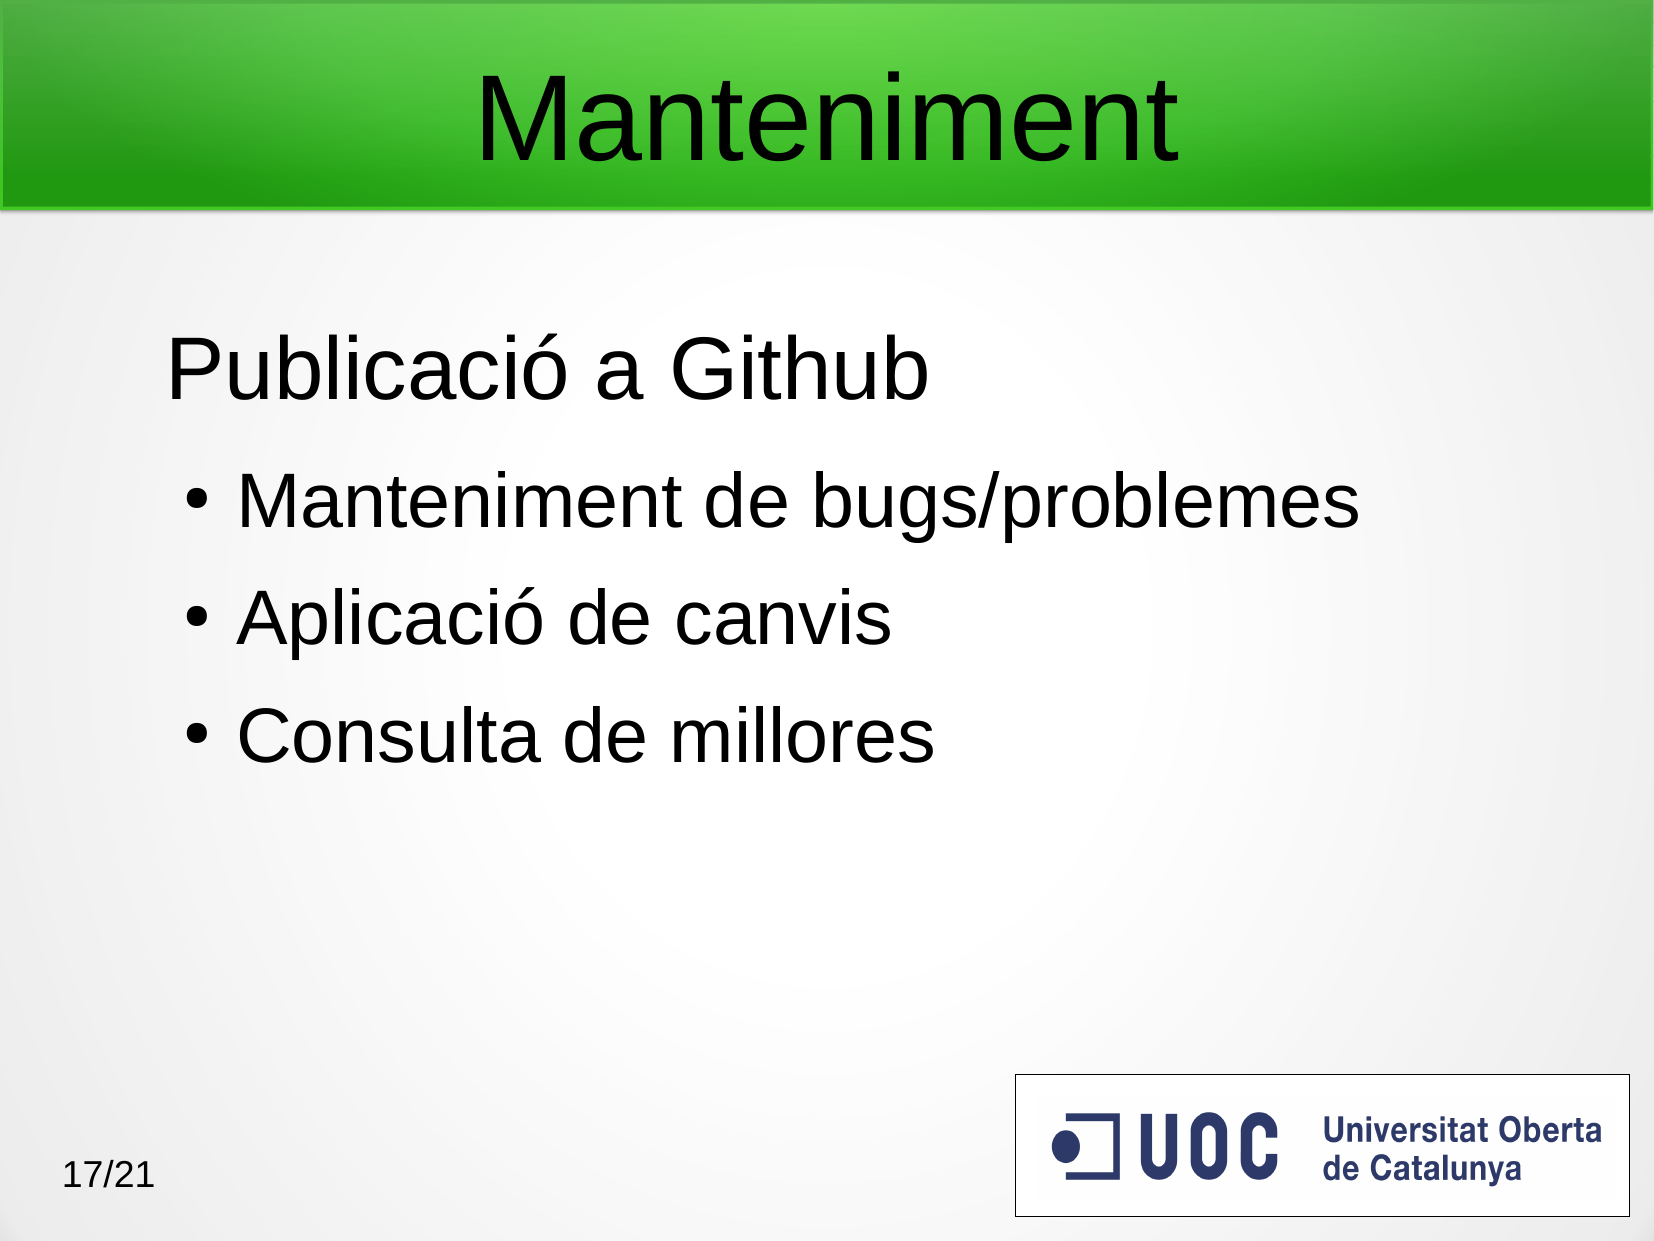

# Manteniment
Publicació a Github
Manteniment de bugs/problemes
Aplicació de canvis
Consulta de millores